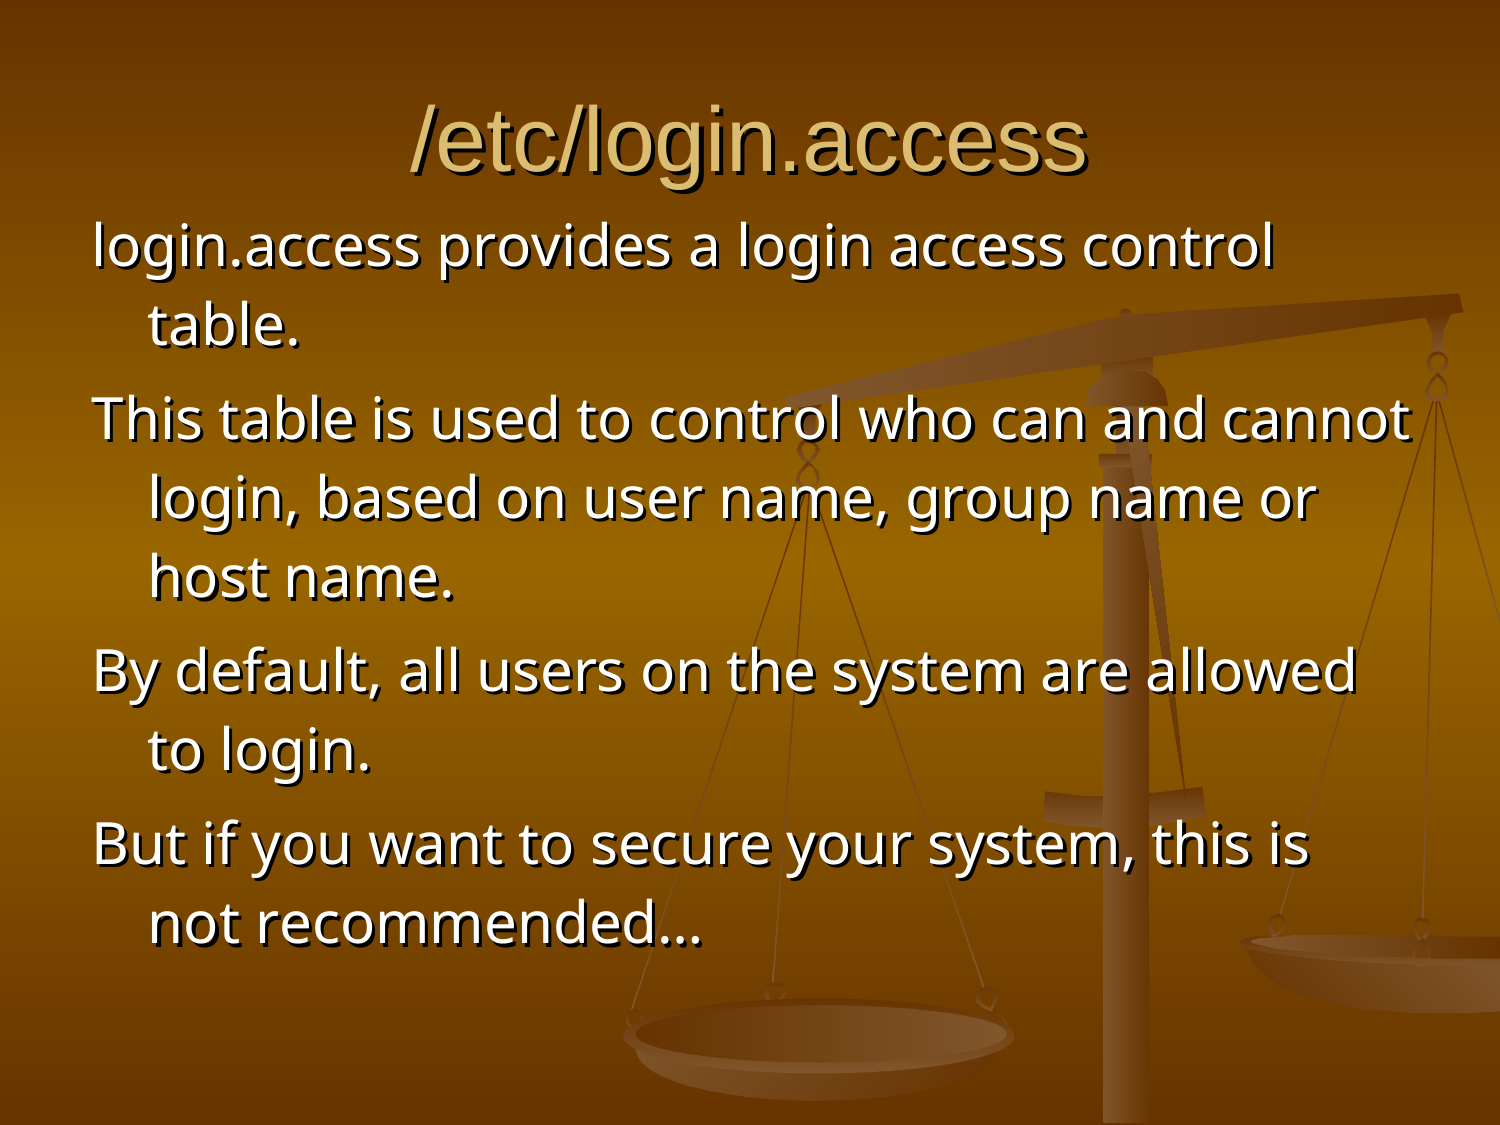

# /etc/login.access
login.access provides a login access control table.
This table is used to control who can and cannot login, based on user name, group name or host name.
By default, all users on the system are allowed to login.
But if you want to secure your system, this is not recommended…